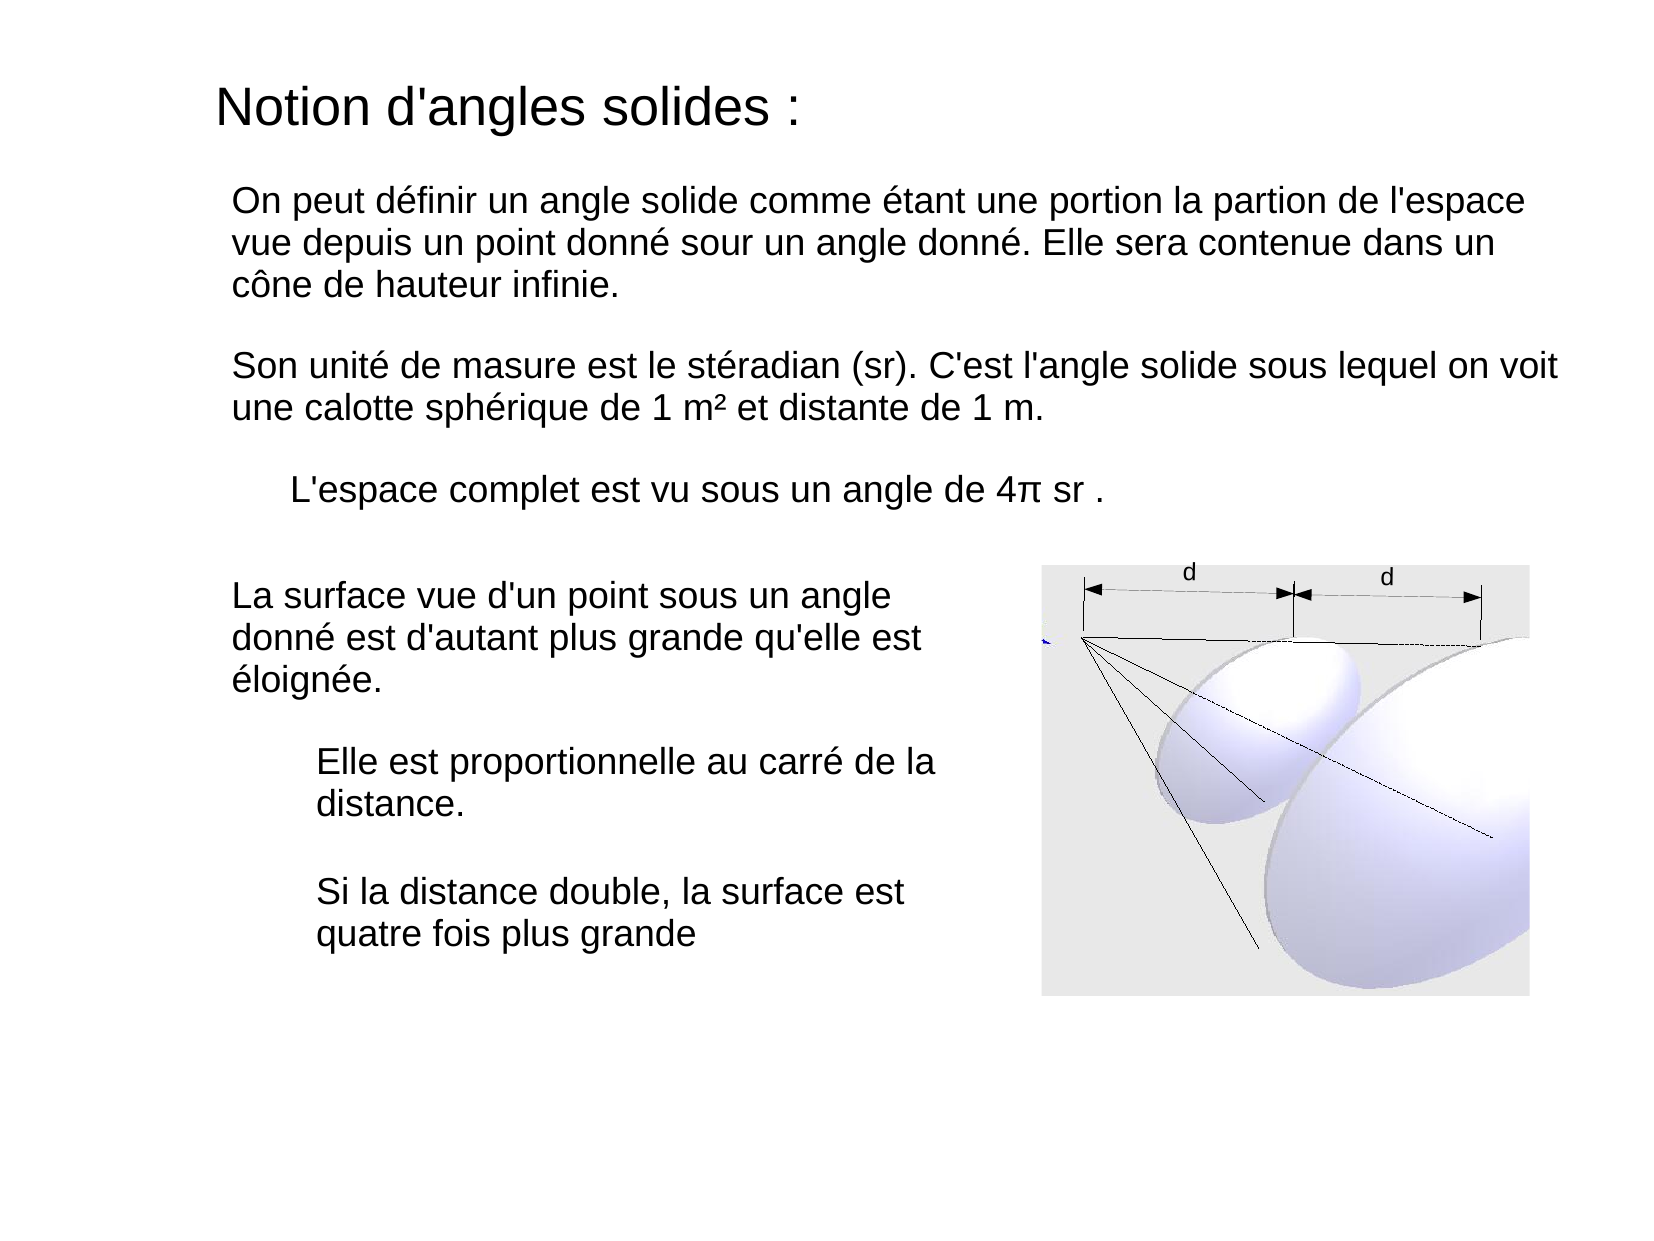

Notion d'angles solides :
On peut définir un angle solide comme étant une portion la partion de l'espace vue depuis un point donné sour un angle donné. Elle sera contenue dans un cône de hauteur infinie.
Son unité de masure est le stéradian (sr). C'est l'angle solide sous lequel on voit une calotte sphérique de 1 m² et distante de 1 m.
L'espace complet est vu sous un angle de 4π sr .
La surface vue d'un point sous un angle donné est d'autant plus grande qu'elle est éloignée.
Elle est proportionnelle au carré de la distance.
Si la distance double, la surface est quatre fois plus grande